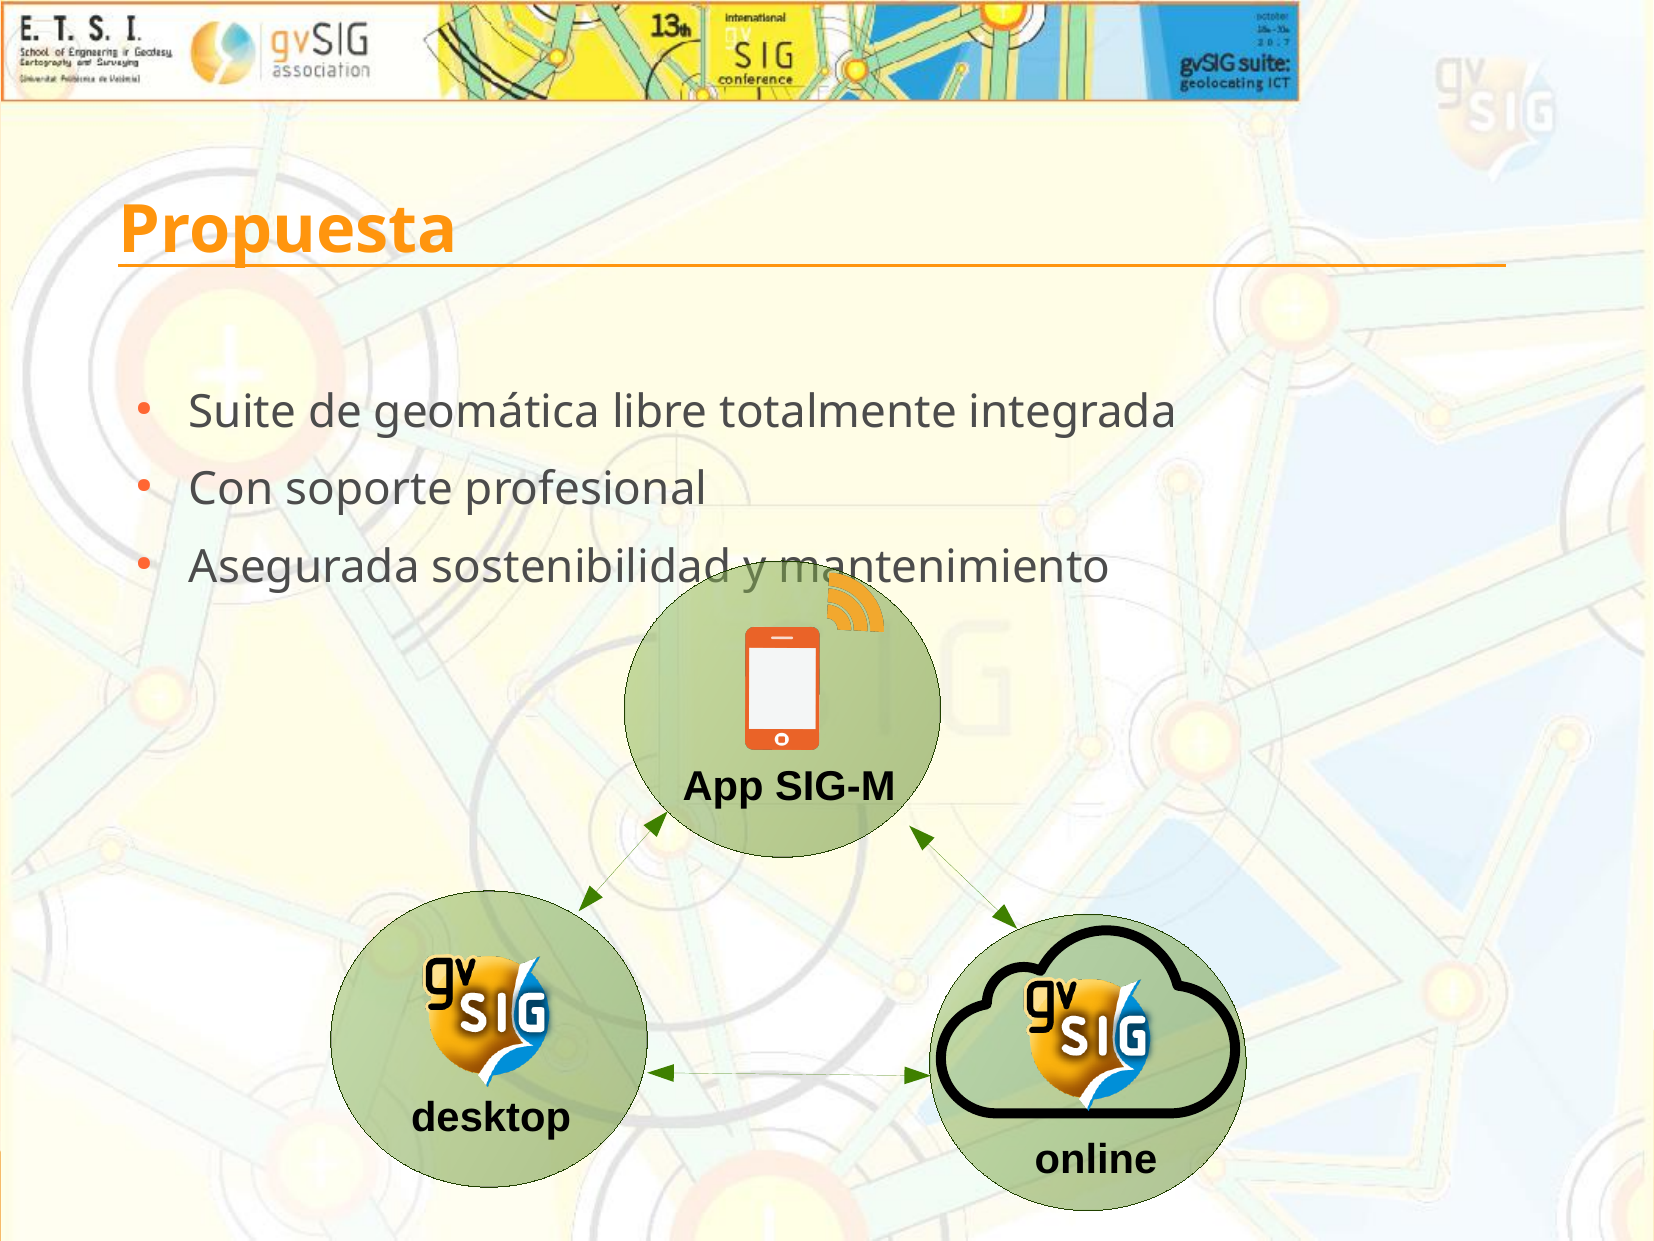

# Propuesta
Suite de geomática libre totalmente integrada
Con soporte profesional
Asegurada sostenibilidad y mantenimiento
App SIG-M
desktop
online